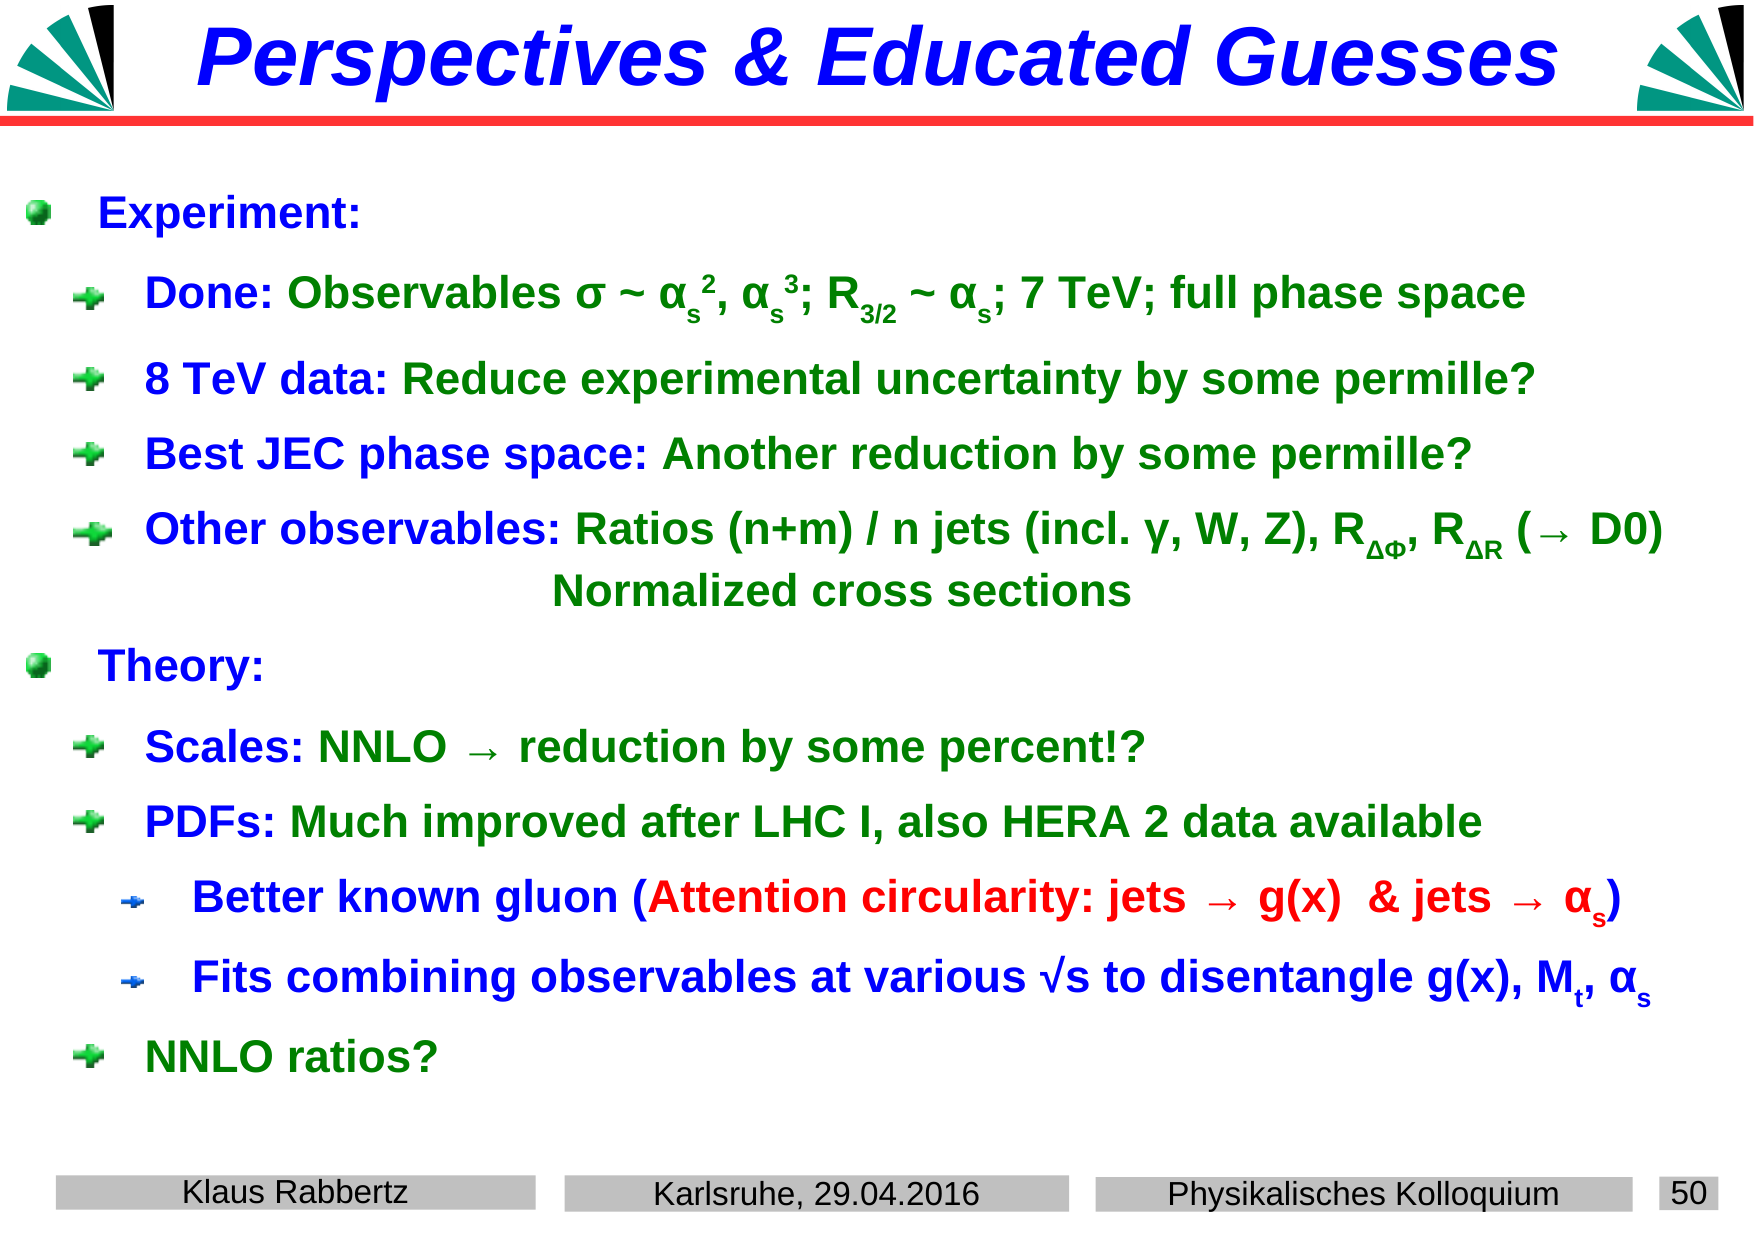

# Perspectives & Educated Guesses
Experiment:
Done: Observables σ ~ αs2, αs3; R3/2 ~ αs; 7 TeV; full phase space
8 TeV data: Reduce experimental uncertainty by some permille?
Best JEC phase space: Another reduction by some permille?
Other observables: Ratios (n+m) / n jets (incl. γ, W, Z), RΔΦ, RΔR (→ D0) Normalized cross sections
Theory:
Scales: NNLO → reduction by some percent!?
PDFs: Much improved after LHC I, also HERA 2 data available
Better known gluon (Attention circularity: jets → g(x) & jets → αs)
Fits combining observables at various √s to disentangle g(x), Mt, αs
NNLO ratios?